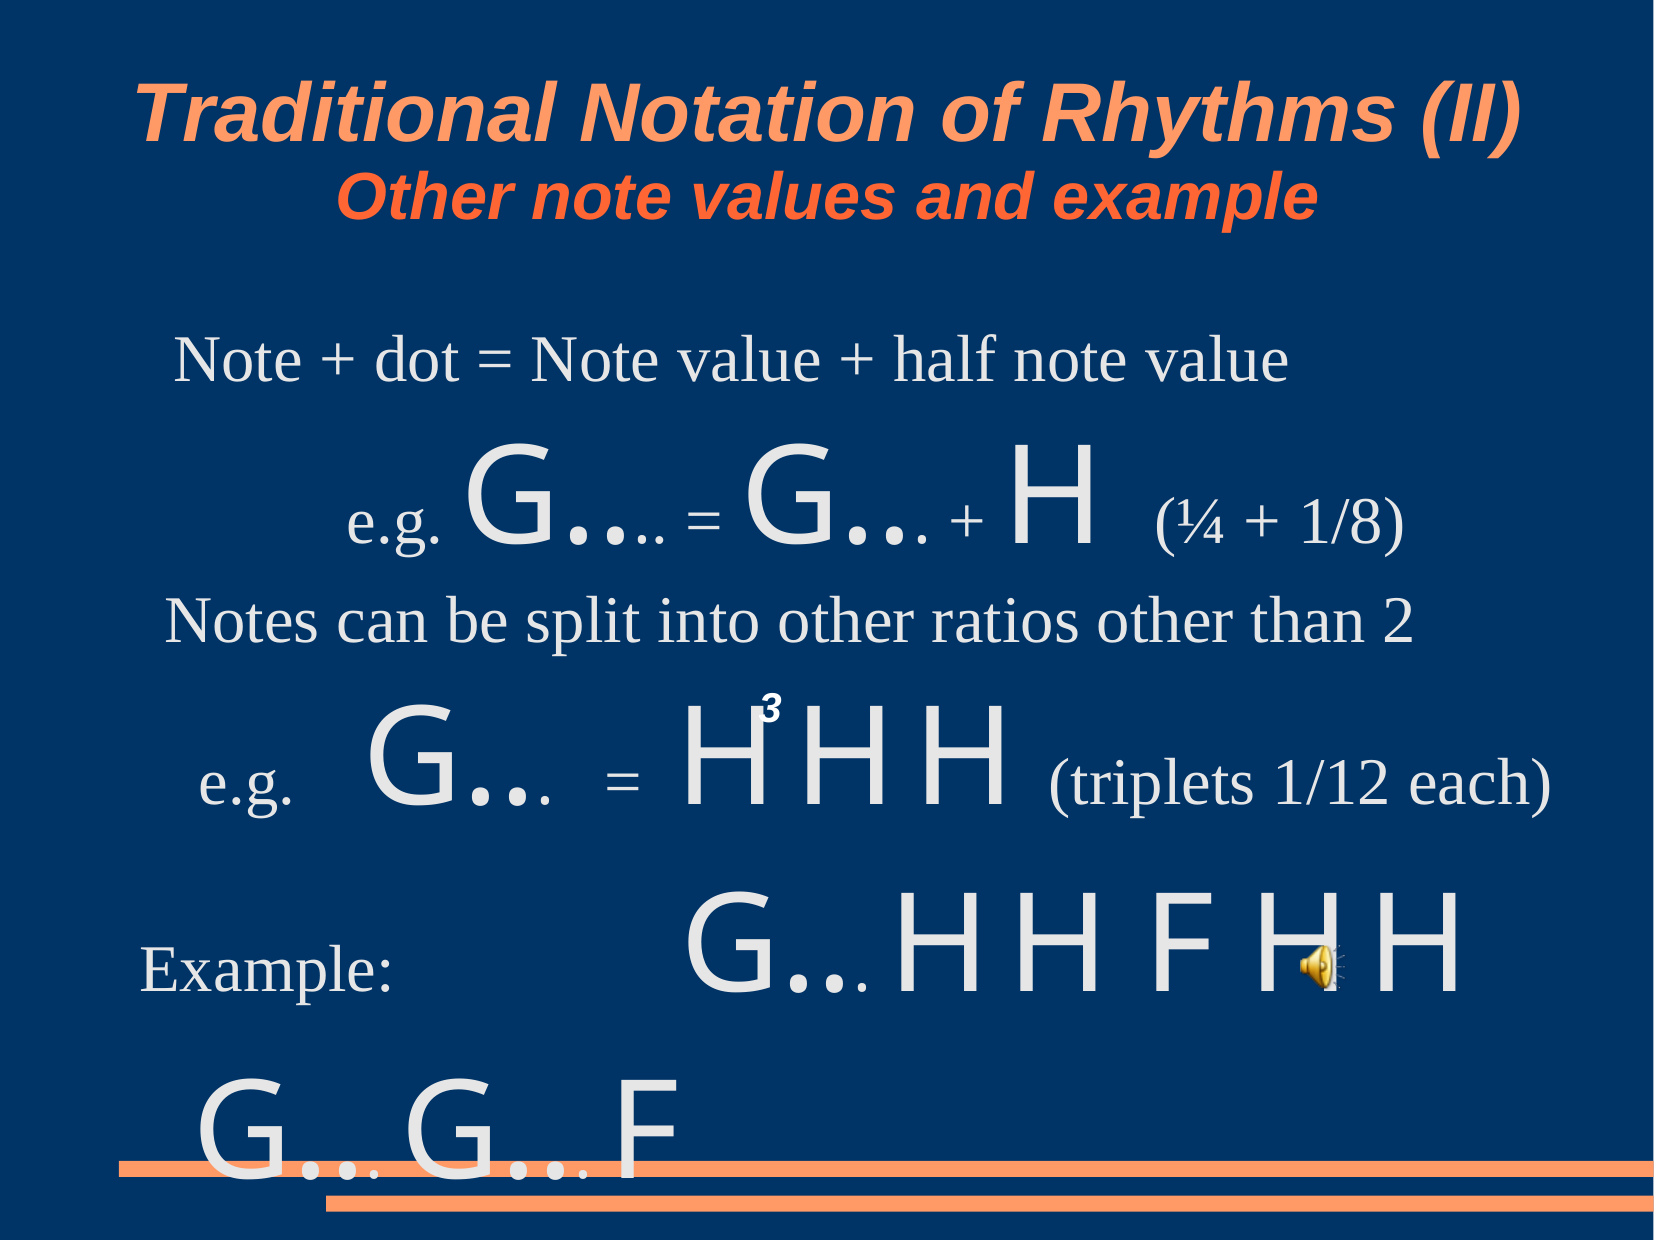

# Traditional Notation of Rhythms (II) Other note values and example
Note + dot = Note value + half note value e.g. G.... = G... + H (¼ + 1/8)
Notes can be split into other ratios other than 2 e.g. G... = H H H (triplets 1/12 each)
Example: G... H H F H H G... G... F
3